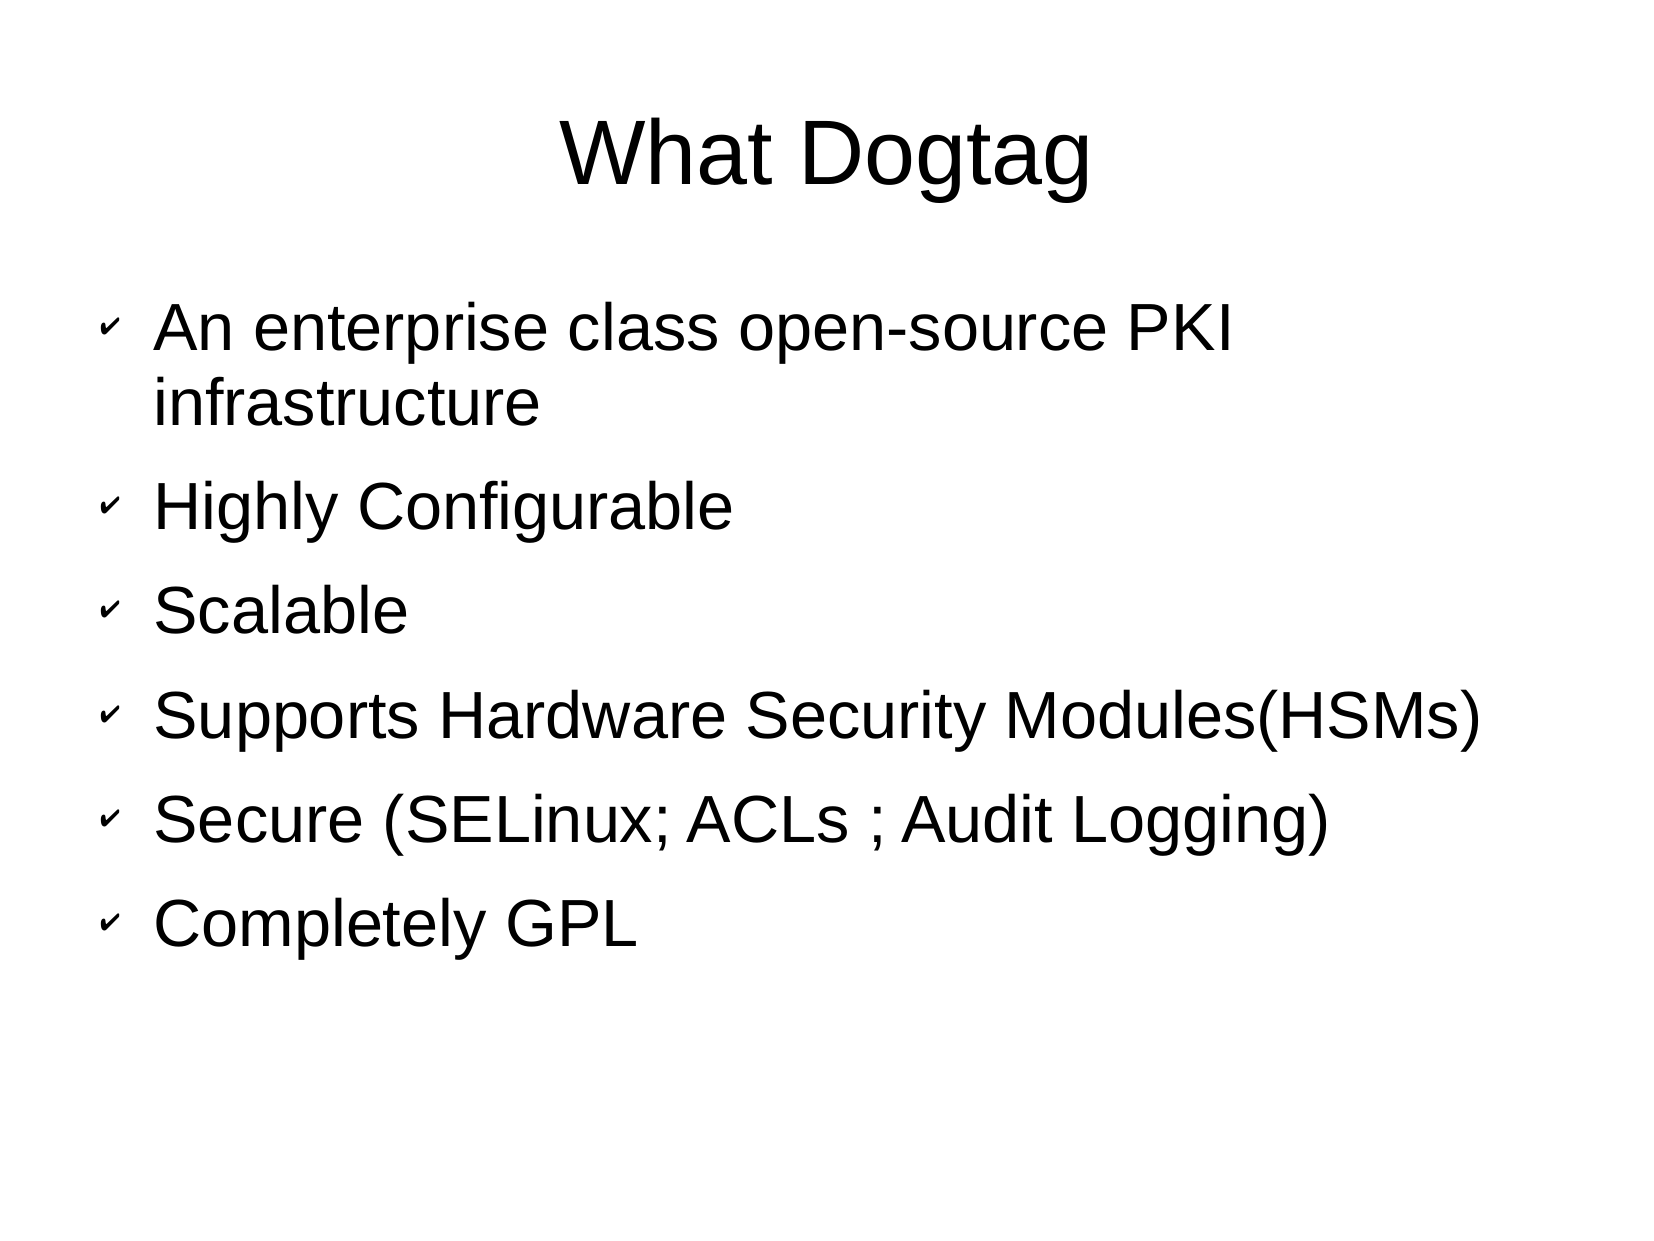

# What Dogtag
An enterprise class open-source PKI infrastructure
Highly Configurable
Scalable
Supports Hardware Security Modules(HSMs)
Secure (SELinux; ACLs ; Audit Logging)
Completely GPL